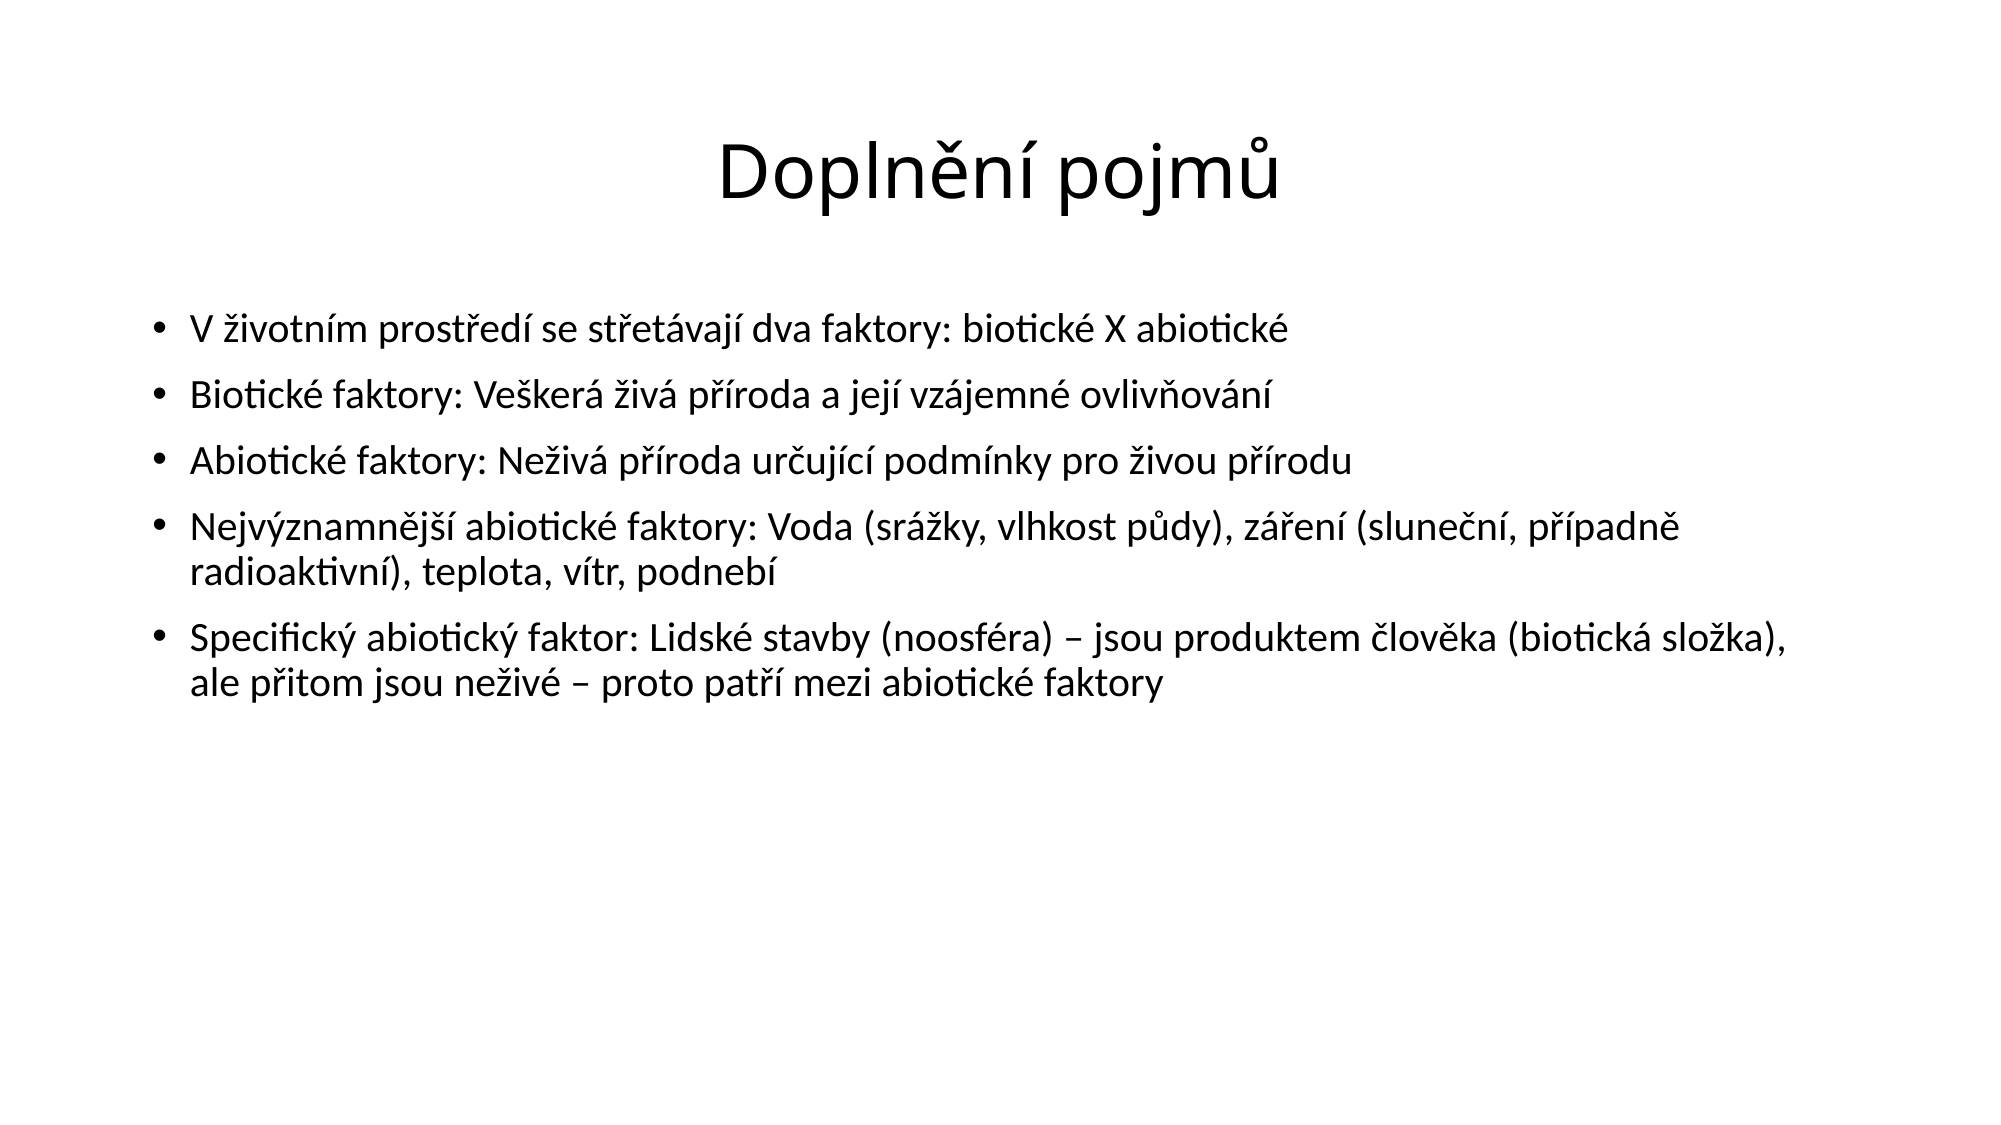

# Doplnění pojmů
V životním prostředí se střetávají dva faktory: biotické X abiotické
Biotické faktory: Veškerá živá příroda a její vzájemné ovlivňování
Abiotické faktory: Neživá příroda určující podmínky pro živou přírodu
Nejvýznamnější abiotické faktory: Voda (srážky, vlhkost půdy), záření (sluneční, případně radioaktivní), teplota, vítr, podnebí
Specifický abiotický faktor: Lidské stavby (noosféra) – jsou produktem člověka (biotická složka), ale přitom jsou neživé – proto patří mezi abiotické faktory